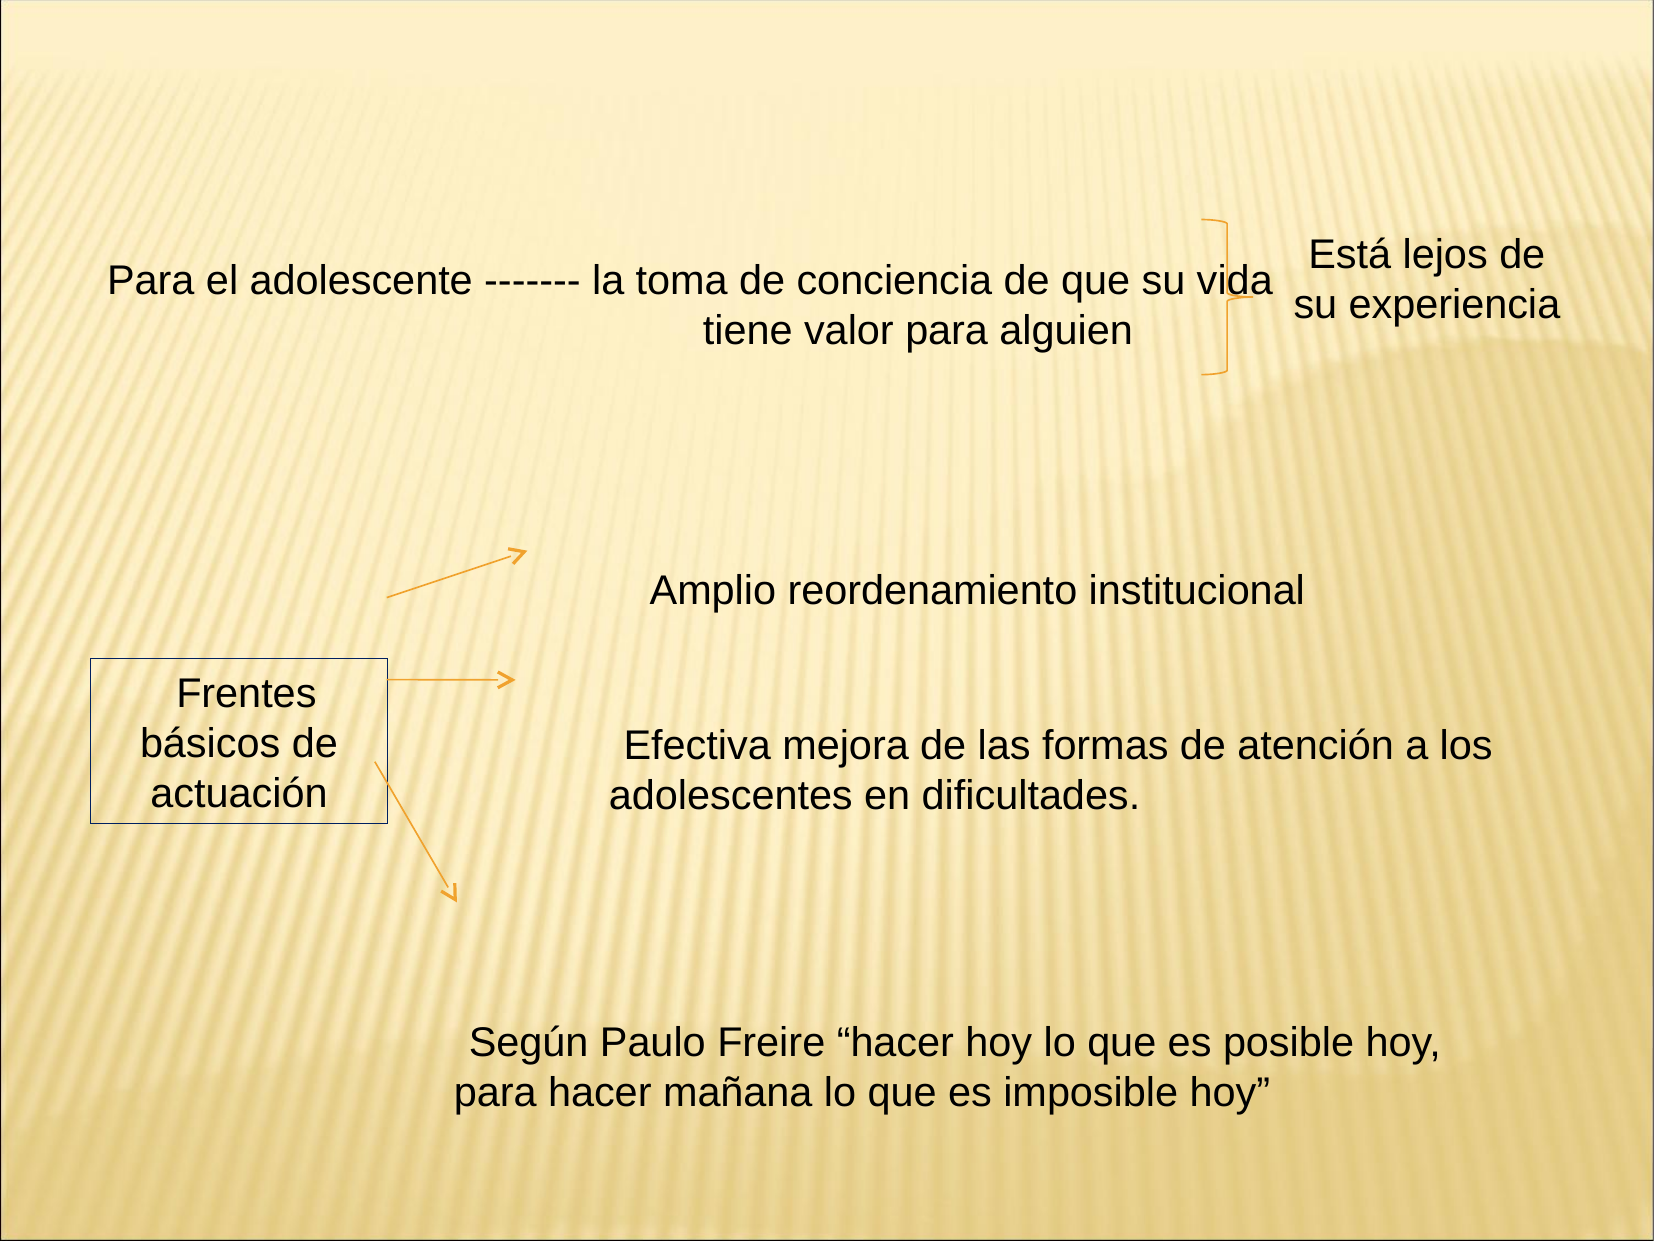

Está lejos de su experiencia
Para el adolescente ------- la toma de conciencia de que su vida 		 tiene valor para alguien
Amplio reordenamiento institucional
Frentes básicos de actuación
Efectiva mejora de las formas de atención a los adolescentes en dificultades.
Según Paulo Freire “hacer hoy lo que es posible hoy, para hacer mañana lo que es imposible hoy”